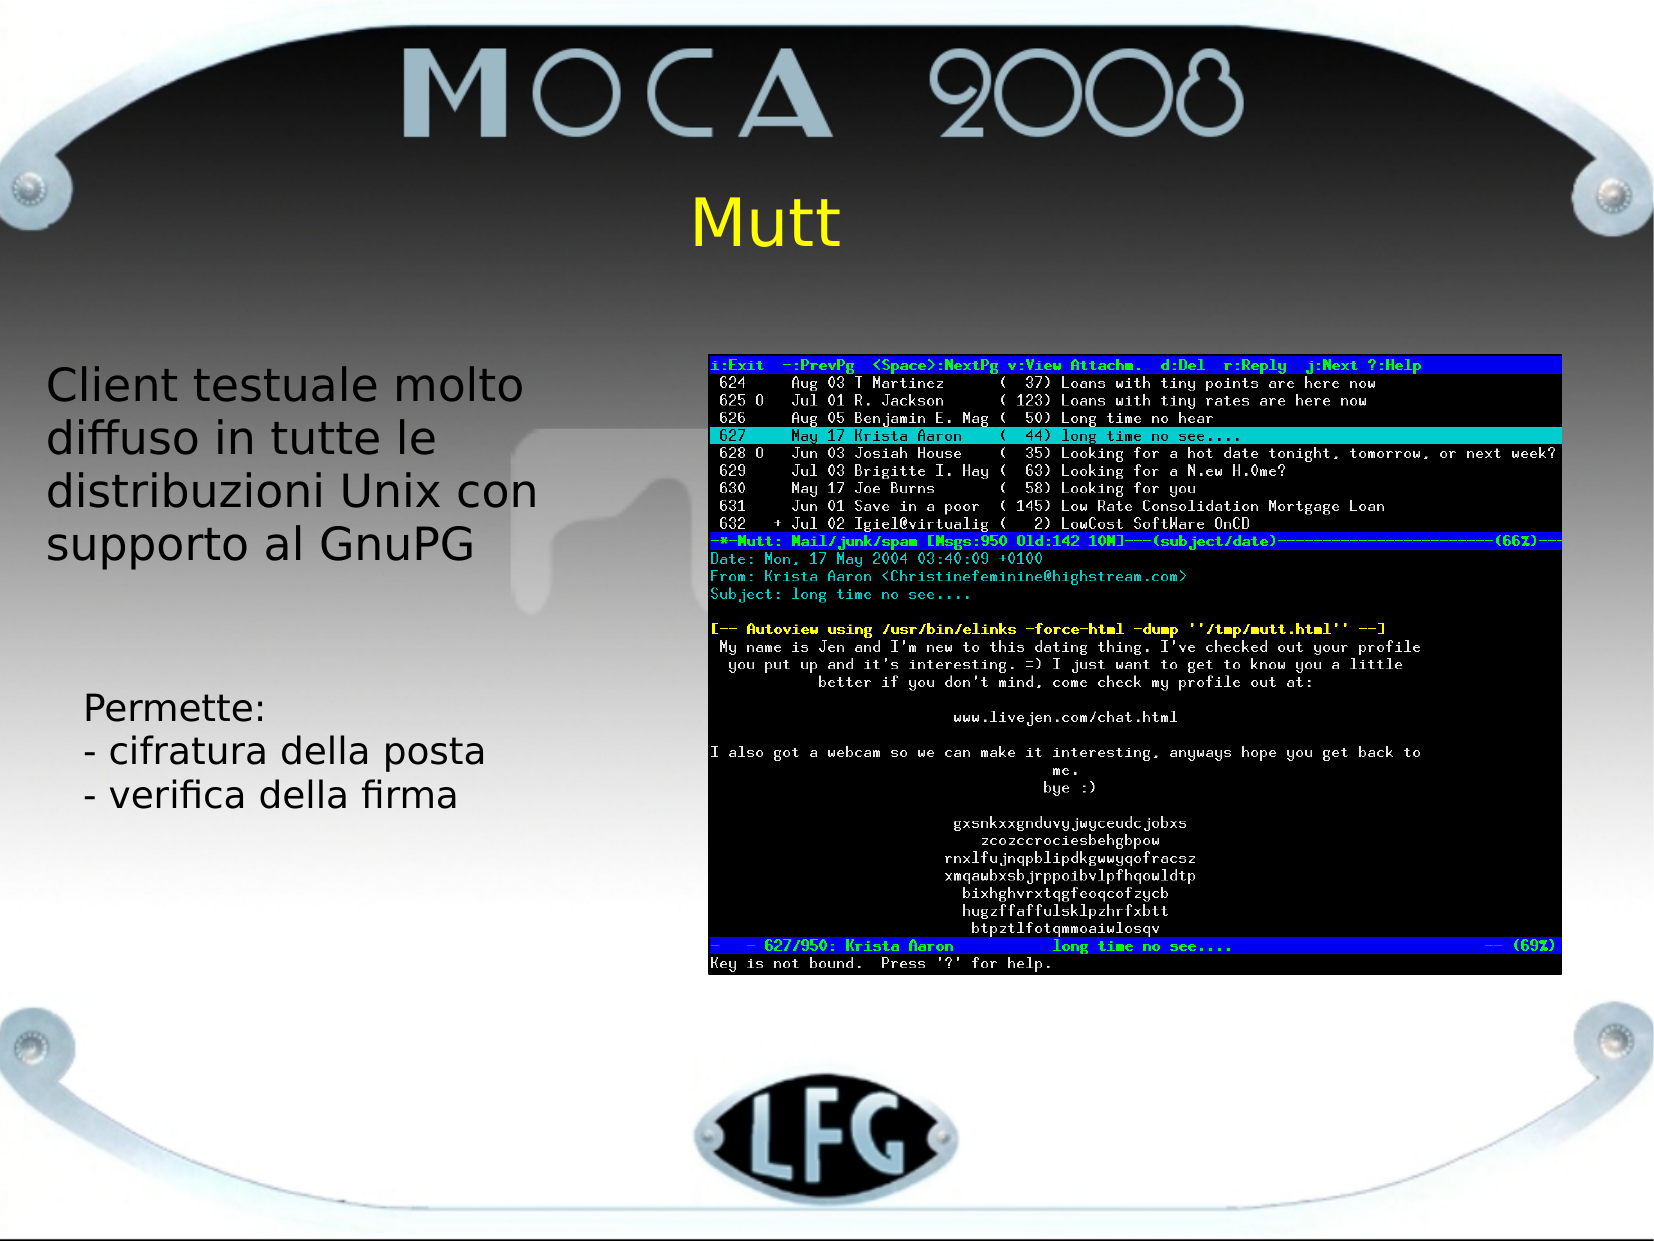

Mutt
Client testuale molto diffuso in tutte le distribuzioni Unix con supporto al GnuPG
Permette:
- cifratura della posta
- verifica della firma